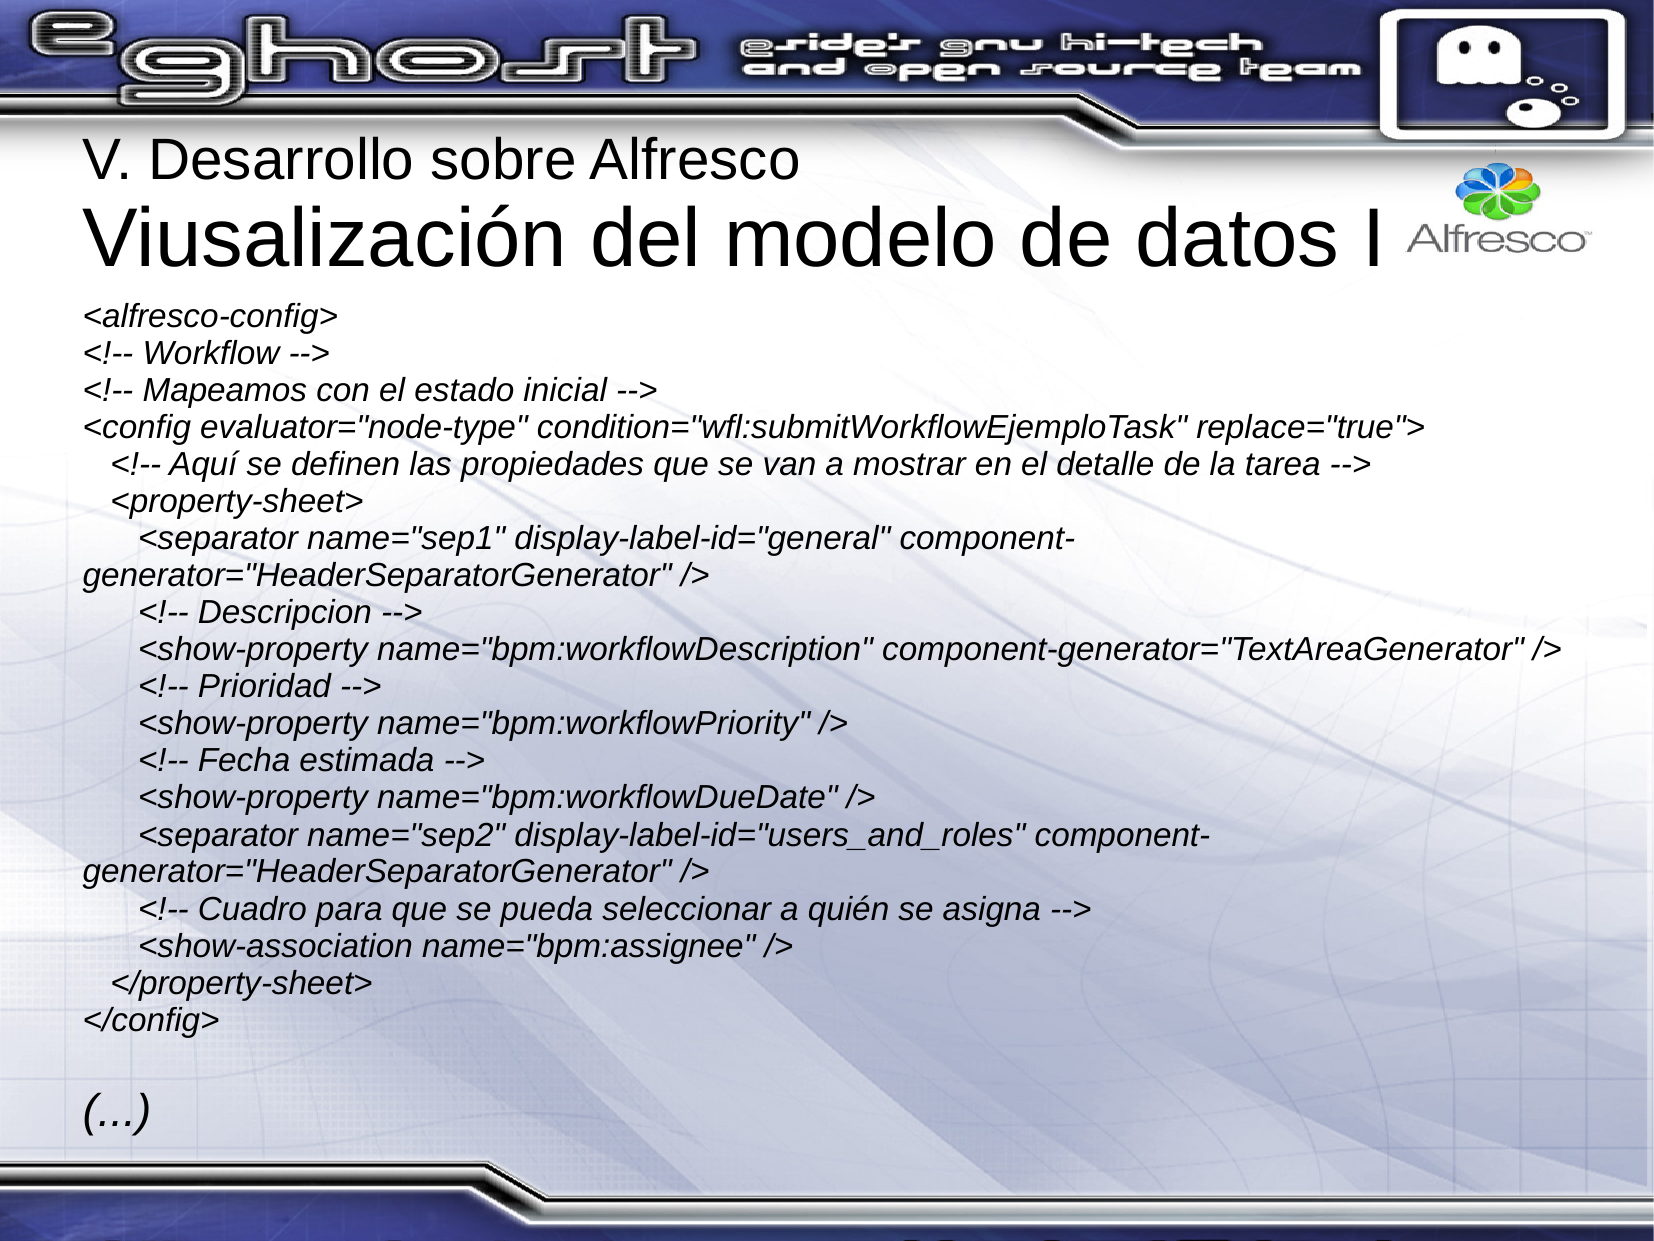

# V. Desarrollo sobre Alfresco Viusalización del modelo de datos I
<alfresco-config>
<!-- Workflow -->
<!-- Mapeamos con el estado inicial -->
<config evaluator="node-type" condition="wfl:submitWorkflowEjemploTask" replace="true">
 <!-- Aquí se definen las propiedades que se van a mostrar en el detalle de la tarea -->
 <property-sheet>
 <separator name="sep1" display-label-id="general" component-generator="HeaderSeparatorGenerator" />
 <!-- Descripcion -->
 <show-property name="bpm:workflowDescription" component-generator="TextAreaGenerator" />
 <!-- Prioridad -->
 <show-property name="bpm:workflowPriority" />
 <!-- Fecha estimada -->
 <show-property name="bpm:workflowDueDate" />
 <separator name="sep2" display-label-id="users_and_roles" component-generator="HeaderSeparatorGenerator" />
 <!-- Cuadro para que se pueda seleccionar a quién se asigna -->
 <show-association name="bpm:assignee" />
 </property-sheet>
</config>
(...)